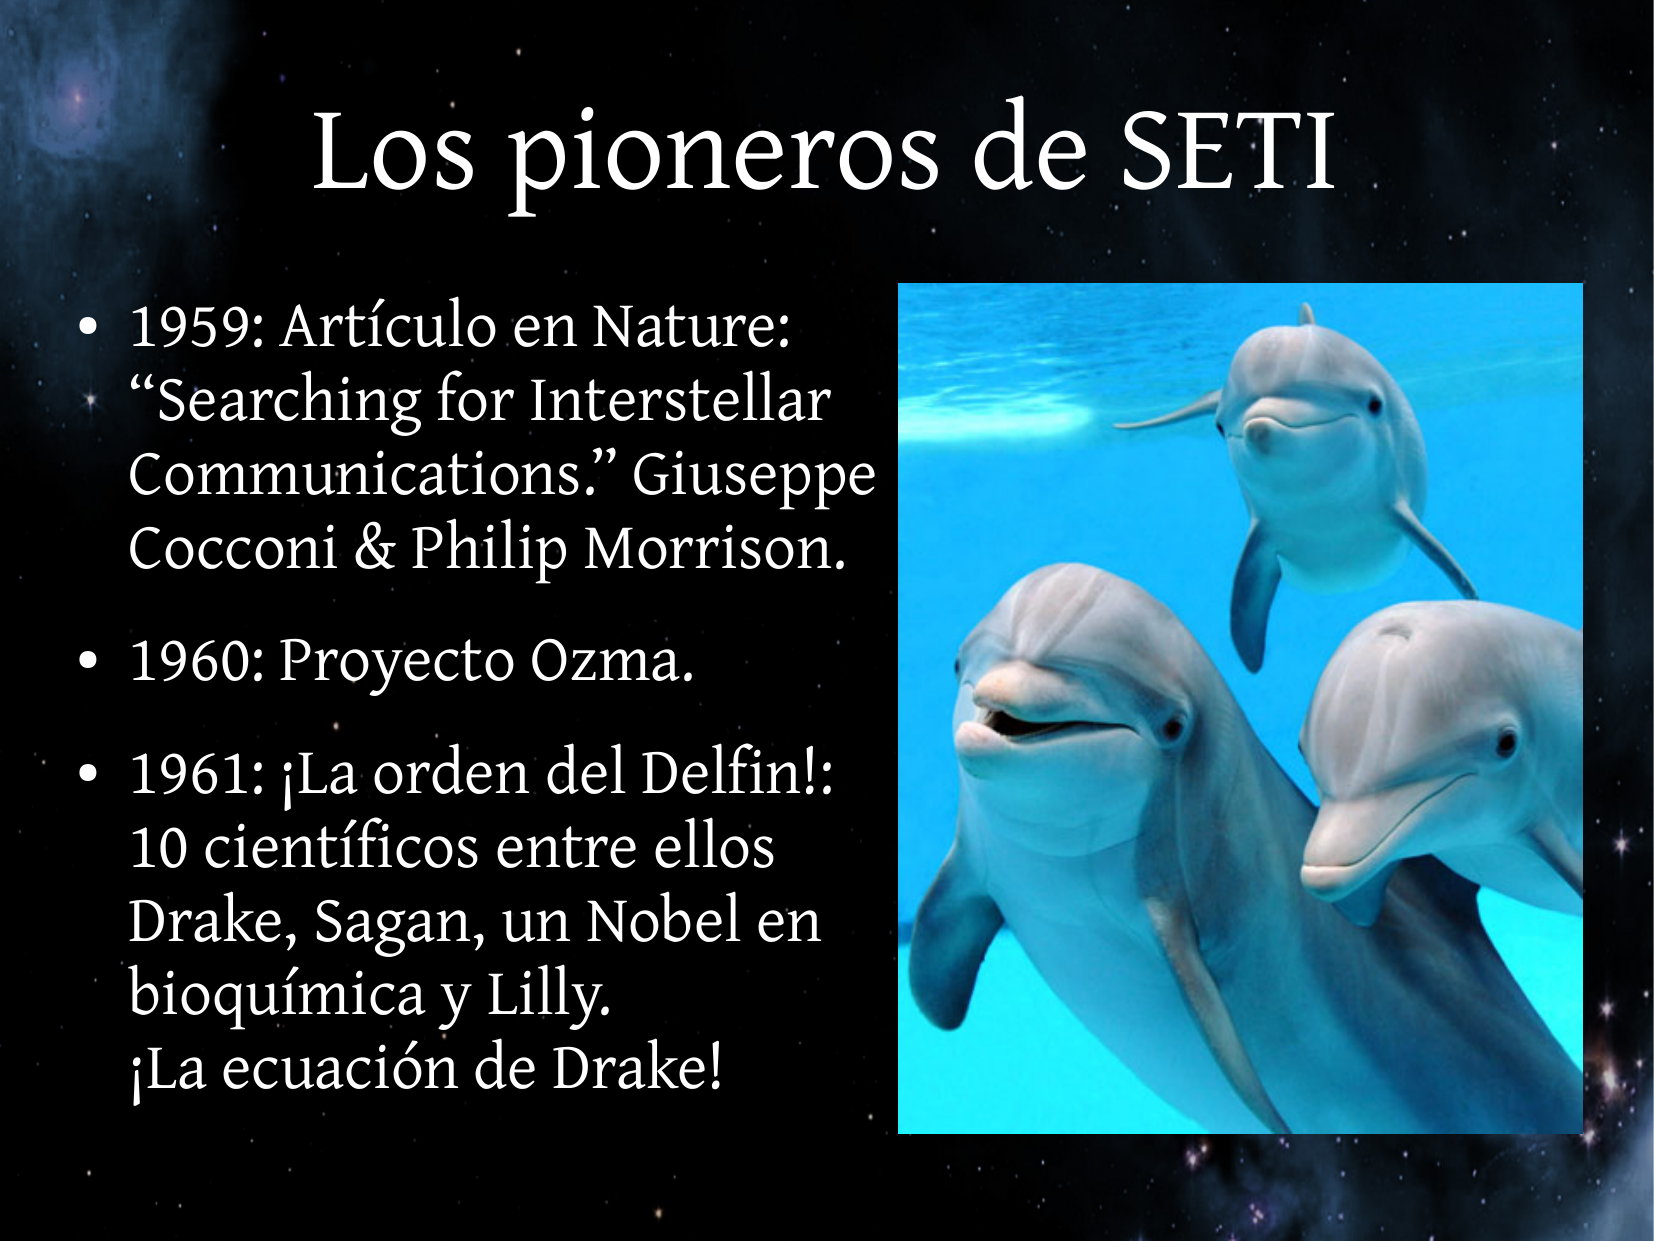

# Los pioneros de SETI
1959: Artículo en Nature: “Searching for Interstellar Communications.” Giuseppe Cocconi & Philip Morrison.
1960: Proyecto Ozma.
1961: ¡La orden del Delfin!:
10 científicos entre ellos Drake, Sagan, un Nobel en bioquímica y Lilly.
¡La ecuación de Drake!